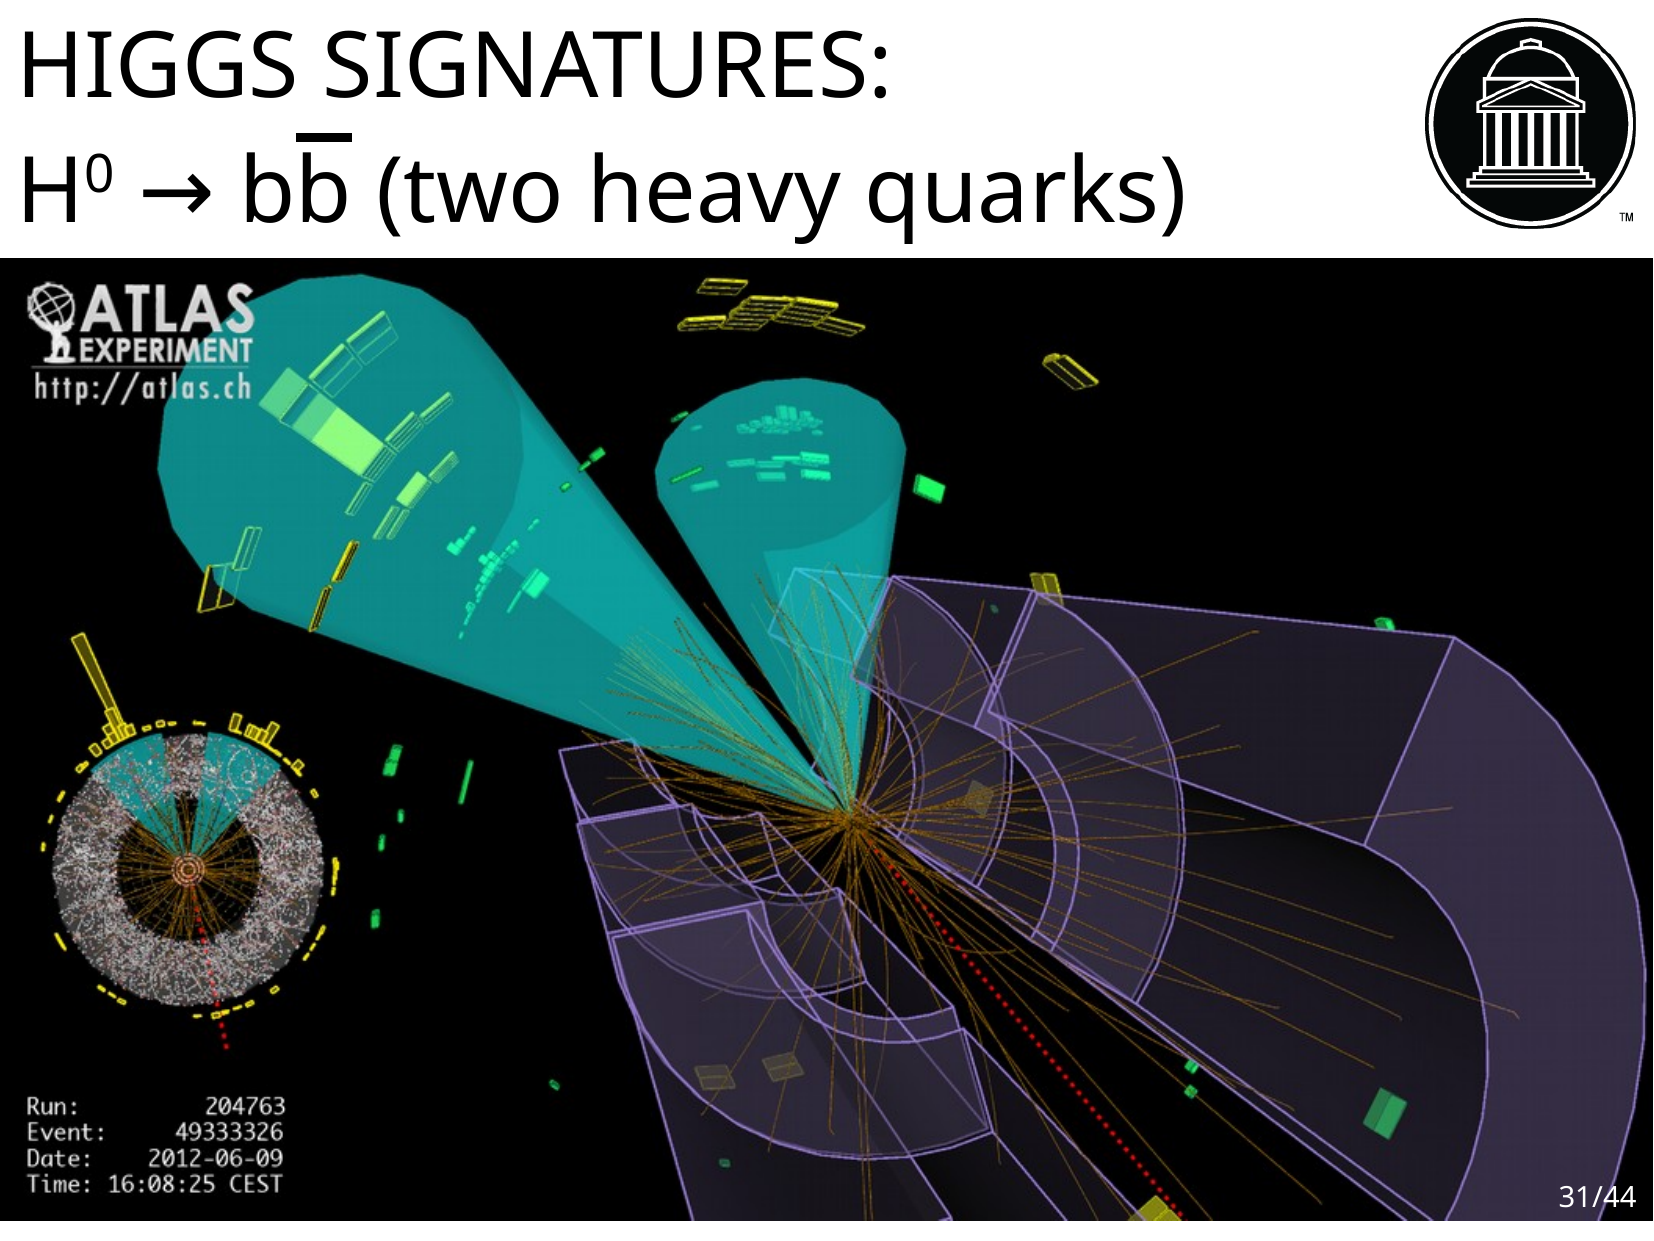

# HIGGS SIGNATURES: H0 → bb (two heavy quarks)
31
Stephen J. Sekula - SMU